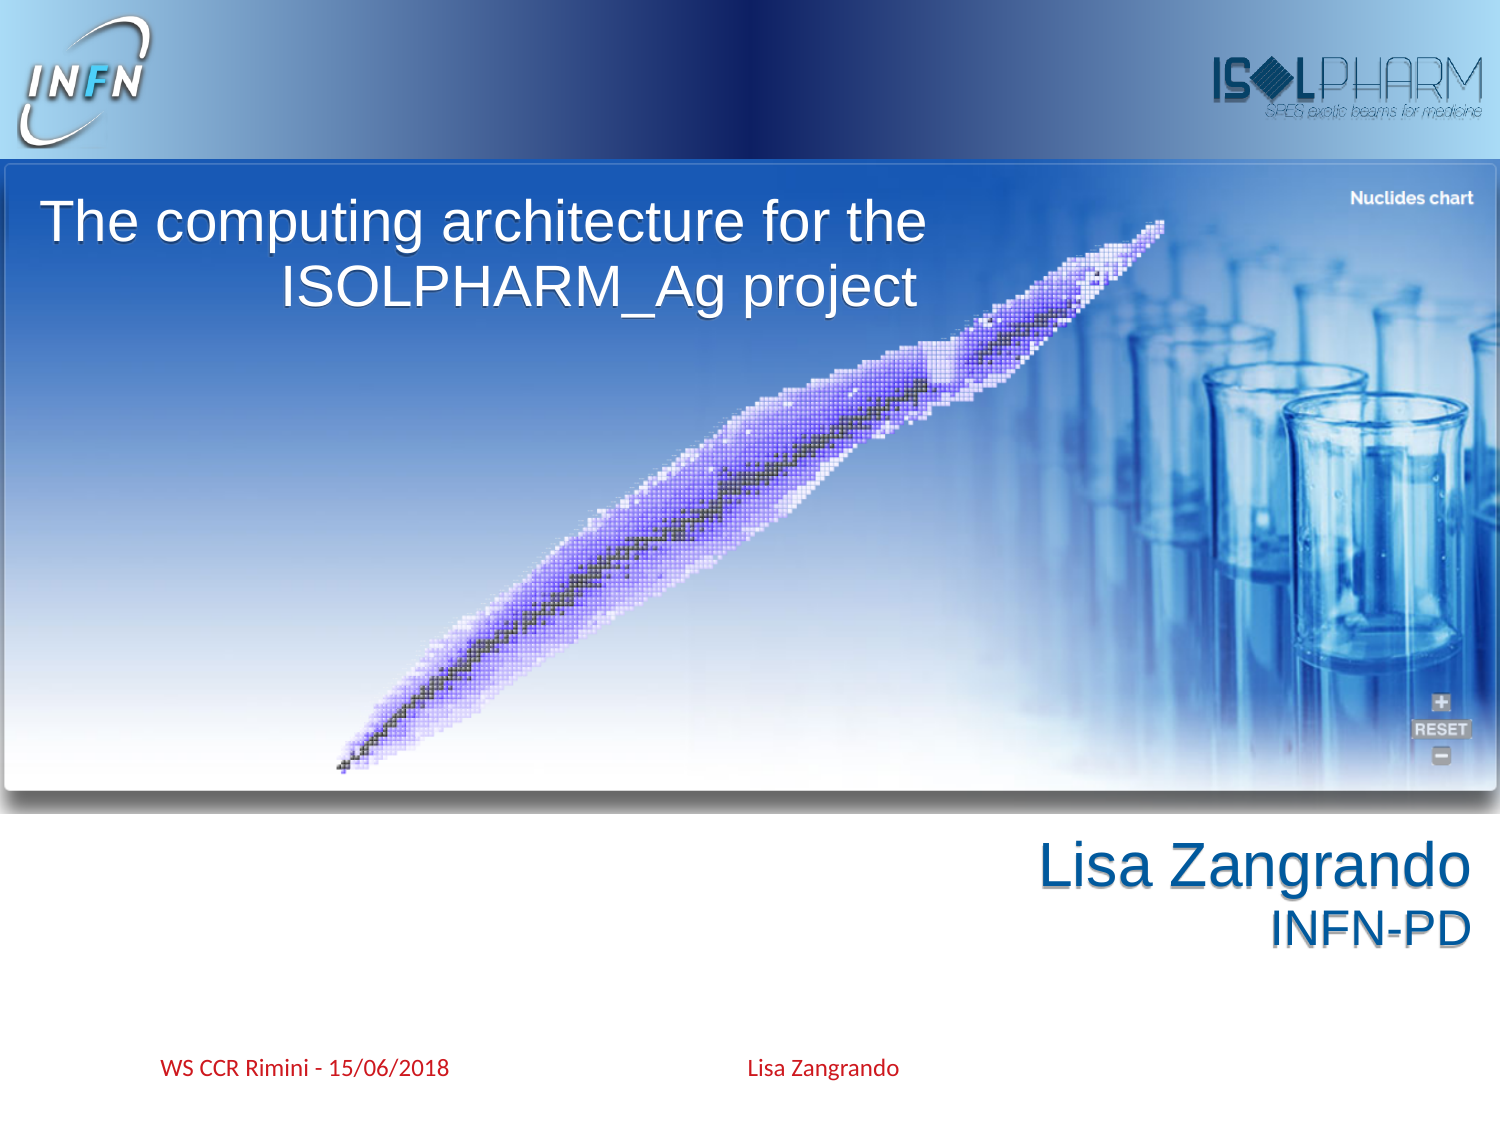

# The computing architecture for the				 ISOLPHARM_Ag project
Lisa Zangrando
INFN-PD